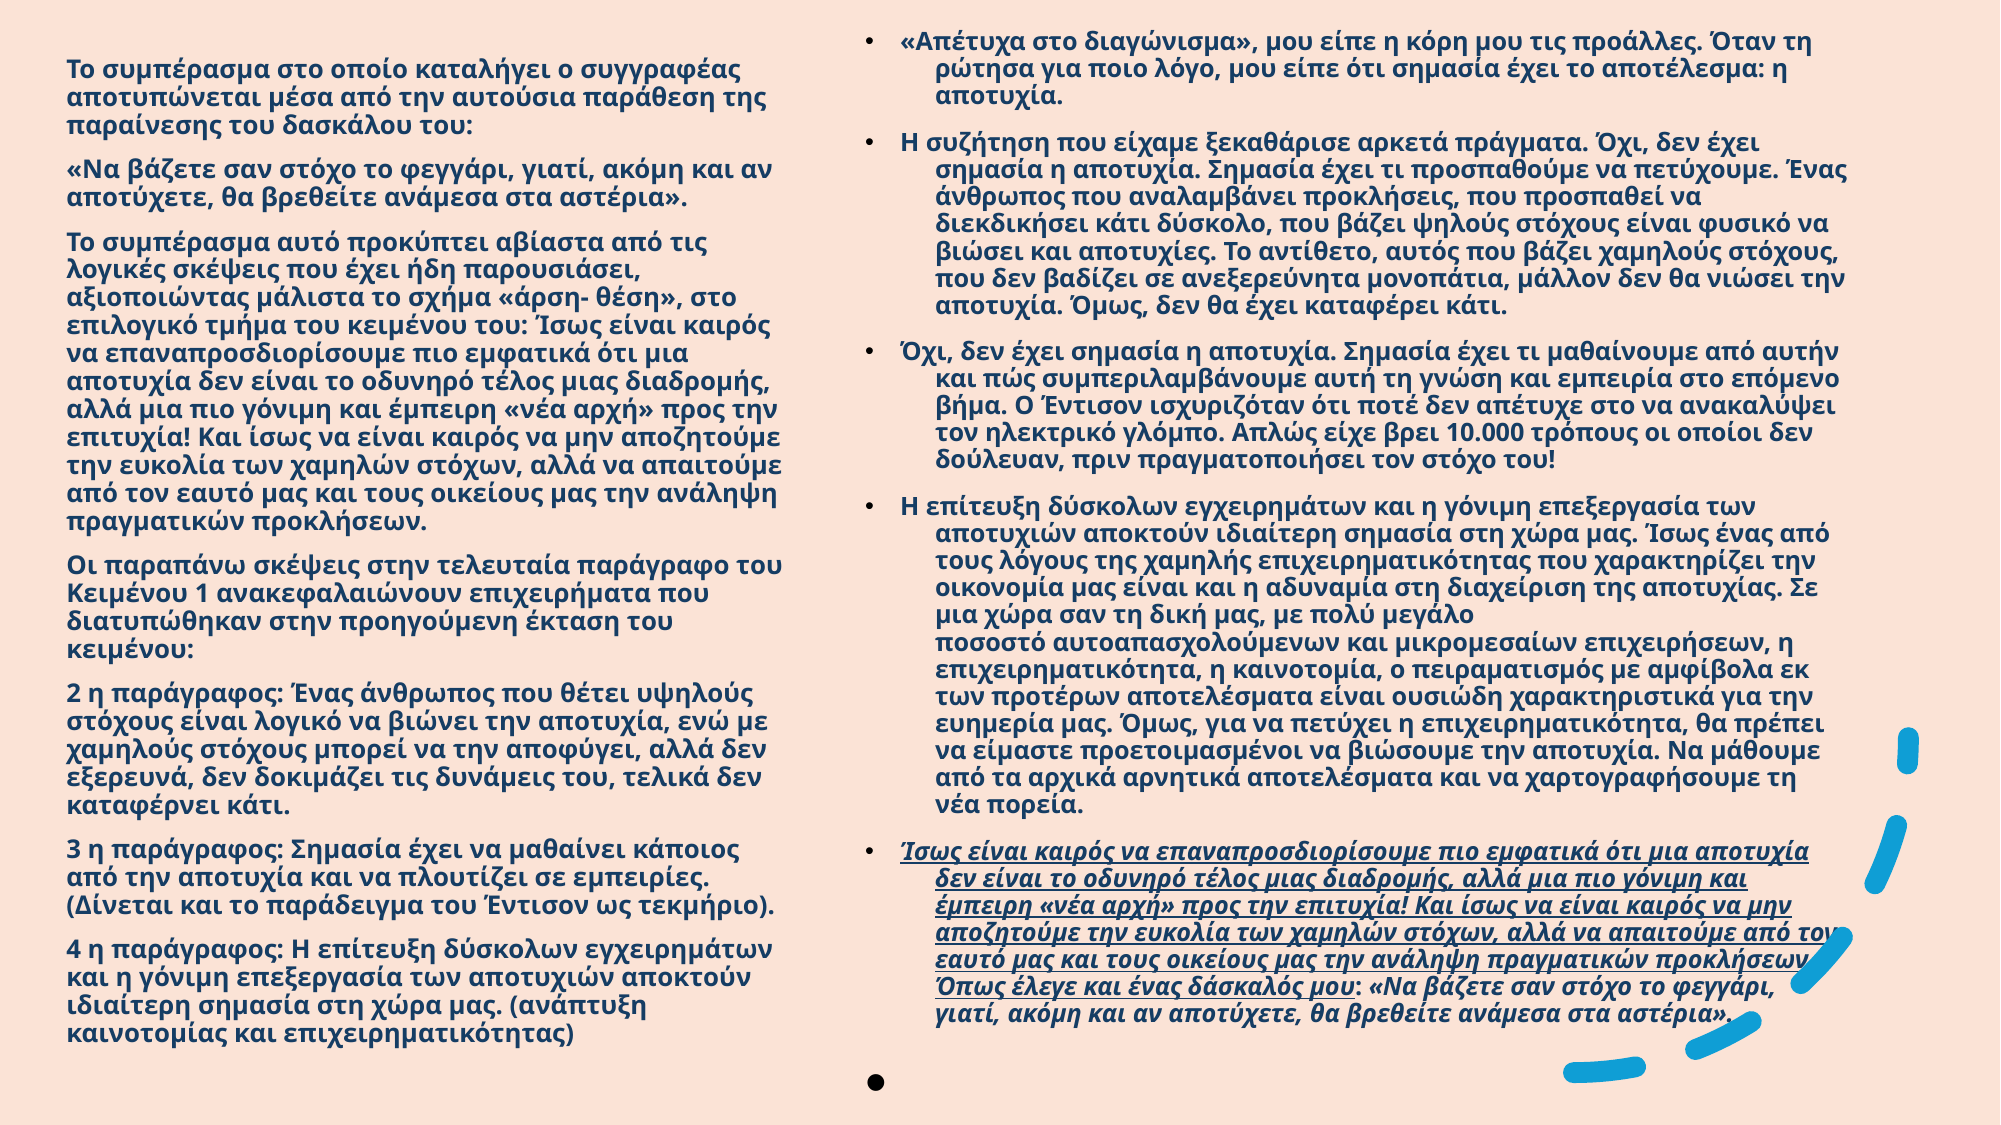

# «Απέτυχα στο διαγώνισμα», μου είπε η κόρη μου τις προάλλες. Όταν τη ρώτησα για ποιο λόγο, μου είπε ότι σημασία έχει το αποτέλεσμα: η αποτυχία.
Η συζήτηση που είχαμε ξεκαθάρισε αρκετά πράγματα. Όχι, δεν έχει σημασία η αποτυχία. Σημασία έχει τι προσπαθούμε να πετύχουμε. Ένας άνθρωπος που αναλαμβάνει προκλήσεις, που προσπαθεί να διεκδικήσει κάτι δύσκολο, που βάζει ψηλούς στόχους είναι φυσικό να βιώσει και αποτυχίες. Το αντίθετο, αυτός που βάζει χαμηλούς στόχους, που δεν βαδίζει σε ανεξερεύνητα μονοπάτια, μάλλον δεν θα νιώσει την αποτυχία. Όμως, δεν θα έχει καταφέρει κάτι.
Όχι, δεν έχει σημασία η αποτυχία. Σημασία έχει τι μαθαίνουμε από αυτήν και πώς συμπεριλαμβάνουμε αυτή τη γνώση και εμπειρία στο επόμενο βήμα. Ο Έντισον ισχυριζόταν ότι ποτέ δεν απέτυχε στο να ανακαλύψει τον ηλεκτρικό γλόμπο. Απλώς είχε βρει 10.000 τρόπους οι οποίοι δεν δούλευαν, πριν πραγματοποιήσει τον στόχο του!
Η επίτευξη δύσκολων εγχειρημάτων και η γόνιμη επεξεργασία των αποτυχιών αποκτούν ιδιαίτερη σημασία στη χώρα μας. Ίσως ένας από τους λόγους της χαμηλής επιχειρηματικότητας που χαρακτηρίζει την οικονομία μας είναι και η αδυναμία στη διαχείριση της αποτυχίας. Σε μια χώρα σαν τη δική μας, με πολύ μεγάλο ποσοστό αυτοαπασχολούμενων και μικρομεσαίων επιχειρήσεων, η επιχειρηματικότητα, η καινοτομία, ο πειραματισμός με αμφίβολα εκ των προτέρων αποτελέσματα είναι ουσιώδη χαρακτηριστικά για την ευημερία μας. Όμως, για να πετύχει η επιχειρηματικότητα, θα πρέπει να είμαστε προετοιμασμένοι να βιώσουμε την αποτυχία. Να μάθουμε από τα αρχικά αρνητικά αποτελέσματα και να χαρτογραφήσουμε τη νέα πορεία.
Ίσως είναι καιρός να επαναπροσδιορίσουμε πιο εμφατικά ότι μια αποτυχία δεν είναι το οδυνηρό τέλος μιας διαδρομής, αλλά μια πιο γόνιμη και έμπειρη «νέα αρχή» προς την επιτυχία! Και ίσως να είναι καιρός να μην αποζητούμε την ευκολία των χαμηλών στόχων, αλλά να απαιτούμε από τον εαυτό μας και τους οικείους μας την ανάληψη πραγματικών προκλήσεων. Όπως έλεγε και ένας δάσκαλός μου: «Να βάζετε σαν στόχο το φεγγάρι, γιατί, ακόμη και αν αποτύχετε, θα βρεθείτε ανάμεσα στα αστέρια».
Το συμπέρασμα στο οποίο καταλήγει ο συγγραφέας αποτυπώνεται μέσα από την αυτούσια παράθεση της παραίνεσης του δασκάλου του:
«Να βάζετε σαν στόχο το φεγγάρι, γιατί, ακόμη και αν αποτύχετε, θα βρεθείτε ανάμεσα στα αστέρια».
Το συμπέρασμα αυτό προκύπτει αβίαστα από τις λογικές σκέψεις που έχει ήδη παρουσιάσει, αξιοποιώντας μάλιστα το σχήμα «άρση- θέση», στο επιλογικό τμήμα του κειμένου του: Ίσως είναι καιρός να επαναπροσδιορίσουμε πιο εμφατικά ότι μια αποτυχία δεν είναι το οδυνηρό τέλος μιας διαδρομής, αλλά μια πιο γόνιμη και έμπειρη «νέα αρχή» προς την επιτυχία! Και ίσως να είναι καιρός να μην αποζητούμε την ευκολία των χαμηλών στόχων, αλλά να απαιτούμε από τον εαυτό μας και τους οικείους μας την ανάληψη πραγματικών προκλήσεων.
Οι παραπάνω σκέψεις στην τελευταία παράγραφο του Κειμένου 1 ανακεφαλαιώνουν επιχειρήματα που διατυπώθηκαν στην προηγούμενη έκταση του κειμένου:
2 η παράγραφος: Ένας άνθρωπος που θέτει υψηλούς στόχους είναι λογικό να βιώνει την αποτυχία, ενώ με χαμηλούς στόχους μπορεί να την αποφύγει, αλλά δεν εξερευνά, δεν δοκιμάζει τις δυνάμεις του, τελικά δεν καταφέρνει κάτι.
3 η παράγραφος: Σημασία έχει να μαθαίνει κάποιος από την αποτυχία και να πλουτίζει σε εμπειρίες. (Δίνεται και το παράδειγμα του Έντισον ως τεκμήριο).
4 η παράγραφος: Η επίτευξη δύσκολων εγχειρημάτων και η γόνιμη επεξεργασία των αποτυχιών αποκτούν ιδιαίτερη σημασία στη χώρα μας. (ανάπτυξη καινοτομίας και επιχειρηματικότητας)